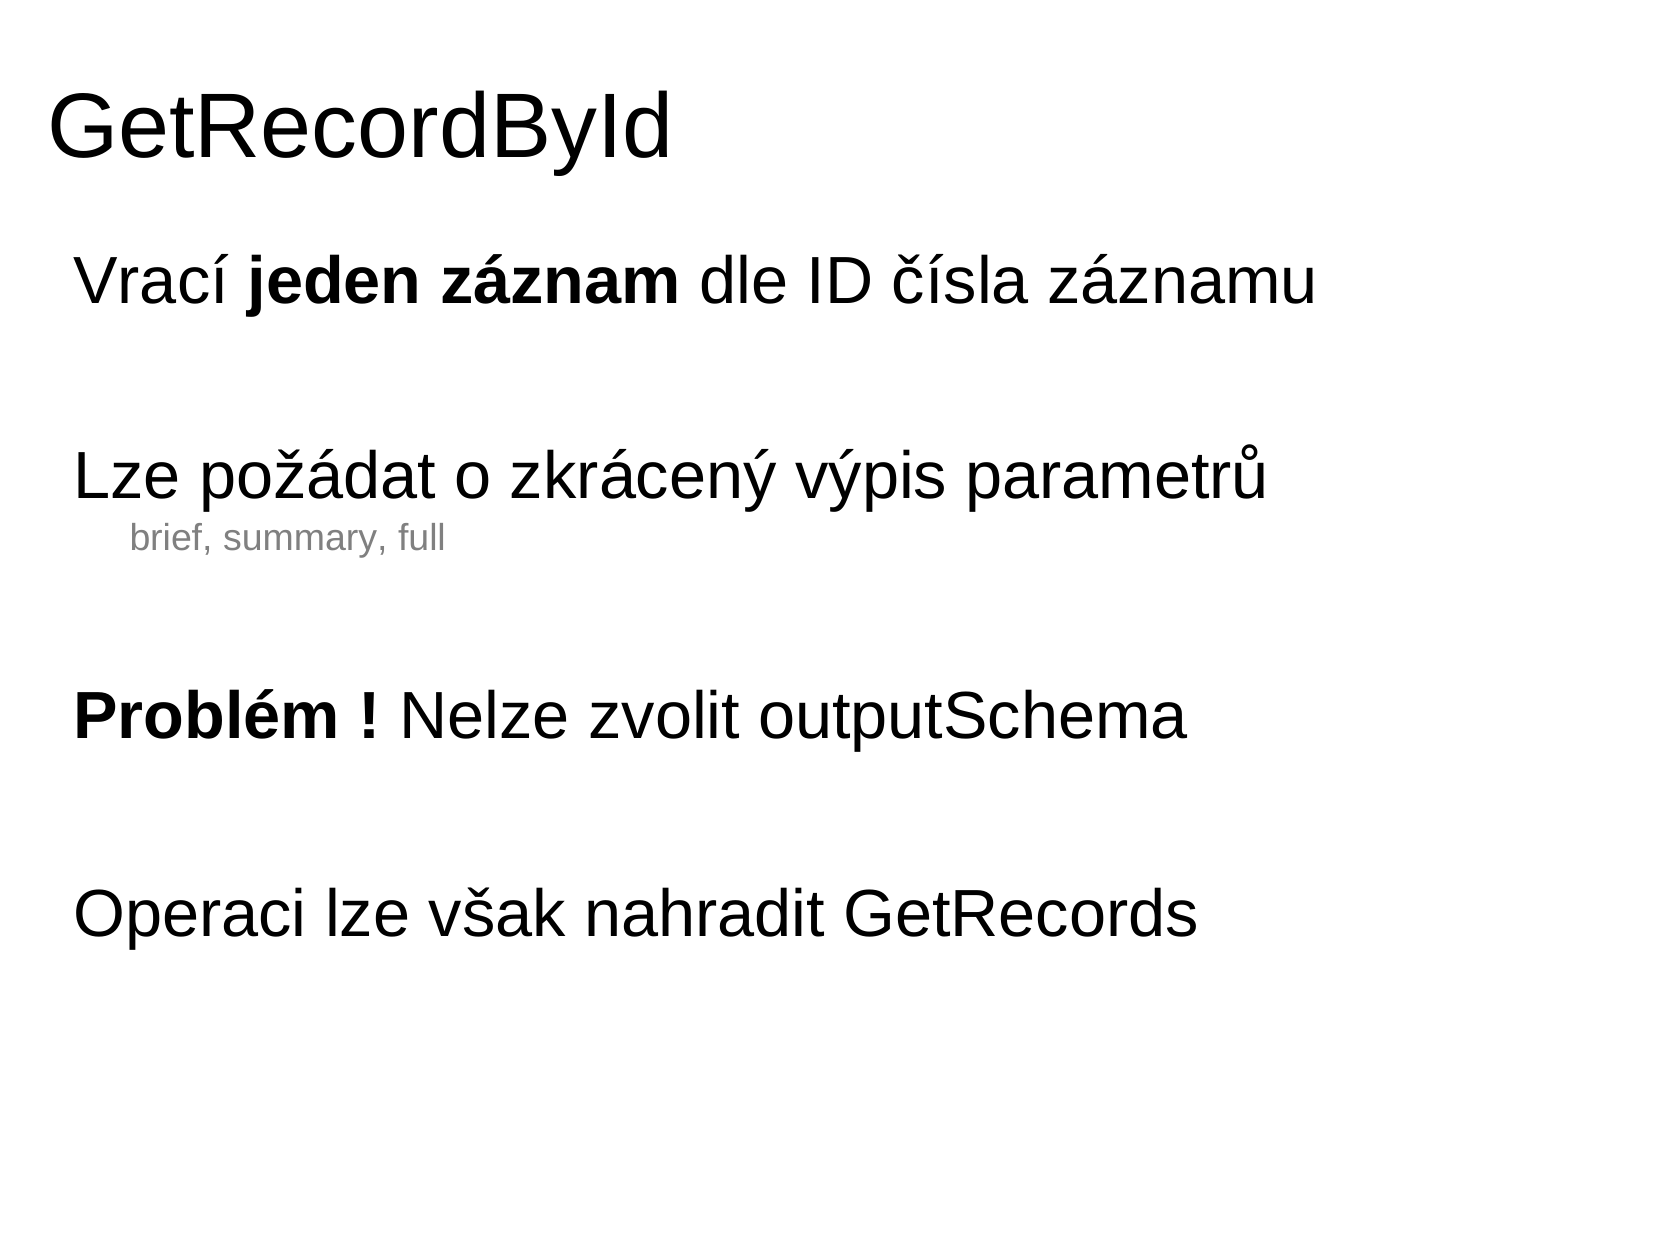

# GetRecordById
Vrací jeden záznam dle ID čísla záznamu
Lze požádat o zkrácený výpis parametrů
brief, summary, full
Problém ! Nelze zvolit outputSchema
Operaci lze však nahradit GetRecords